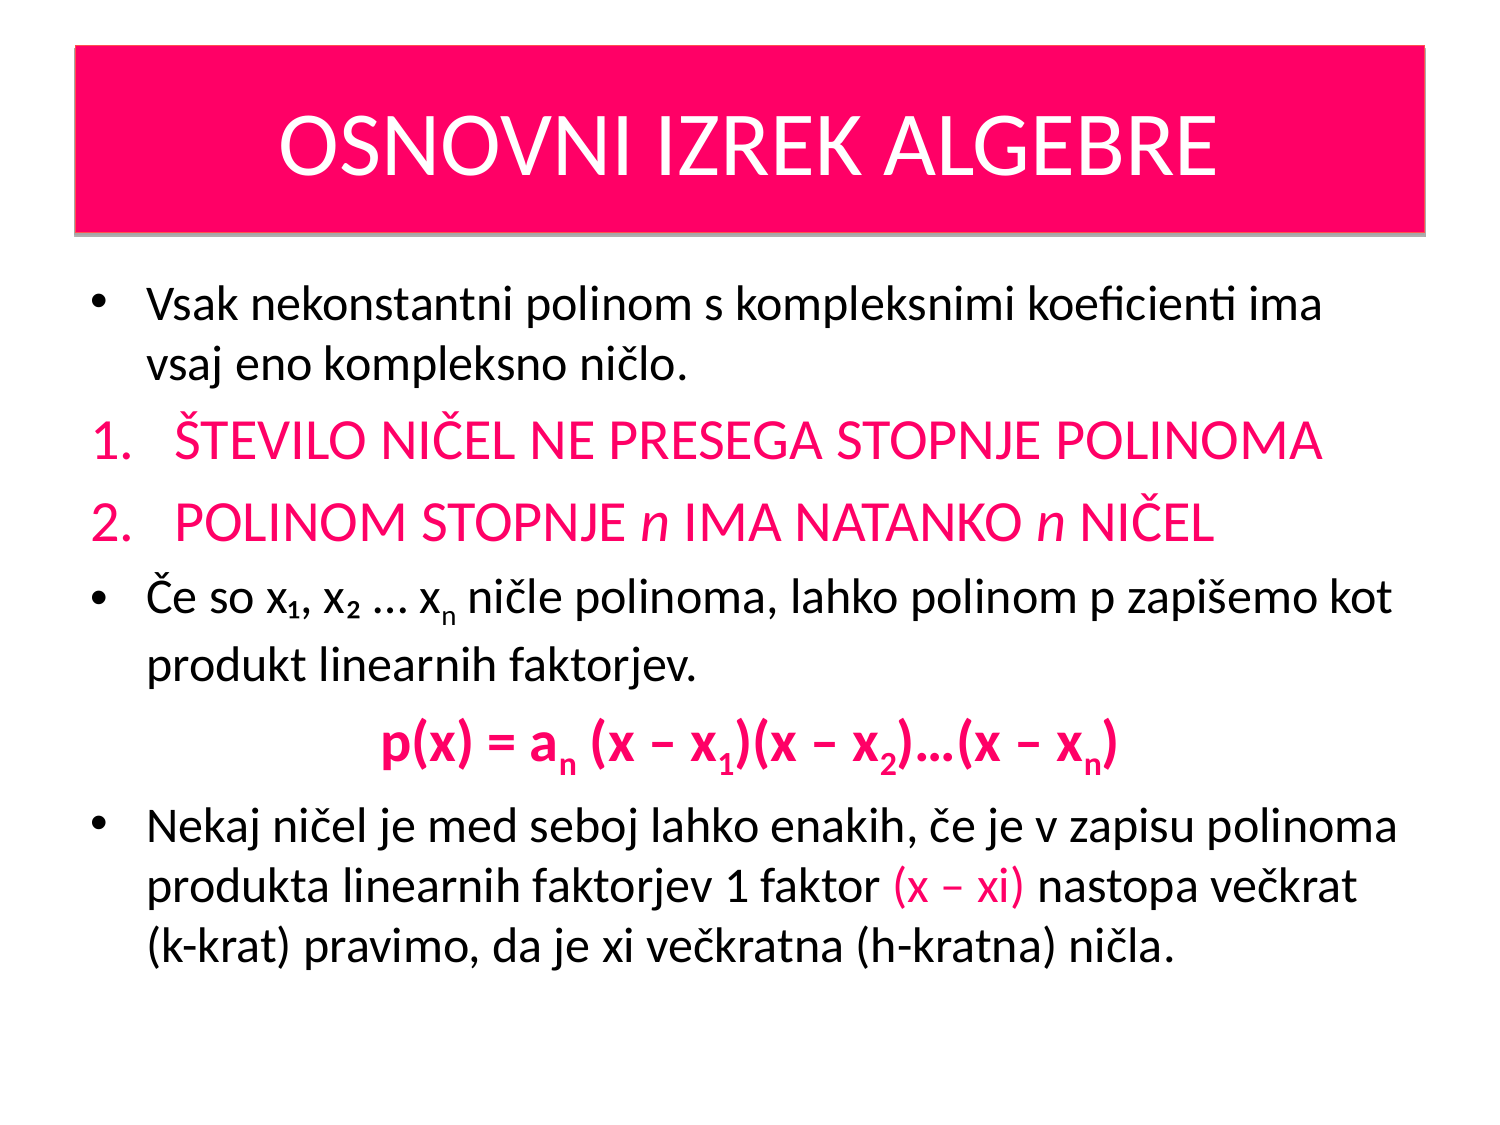

# OSNOVNI IZREK ALGEBRE
Vsak nekonstantni polinom s kompleksnimi koeficienti ima vsaj eno kompleksno ničlo.
ŠTEVILO NIČEL NE PRESEGA STOPNJE POLINOMA
POLINOM STOPNJE n IMA NATANKO n NIČEL
Če so x₁, x₂ … xn ničle polinoma, lahko polinom p zapišemo kot produkt linearnih faktorjev.
p(x) = an (x – x1)(x – x2)…(x – xn)
Nekaj ničel je med seboj lahko enakih, če je v zapisu polinoma produkta linearnih faktorjev 1 faktor (x – xi) nastopa večkrat (k-krat) pravimo, da je xi večkratna (h-kratna) ničla.